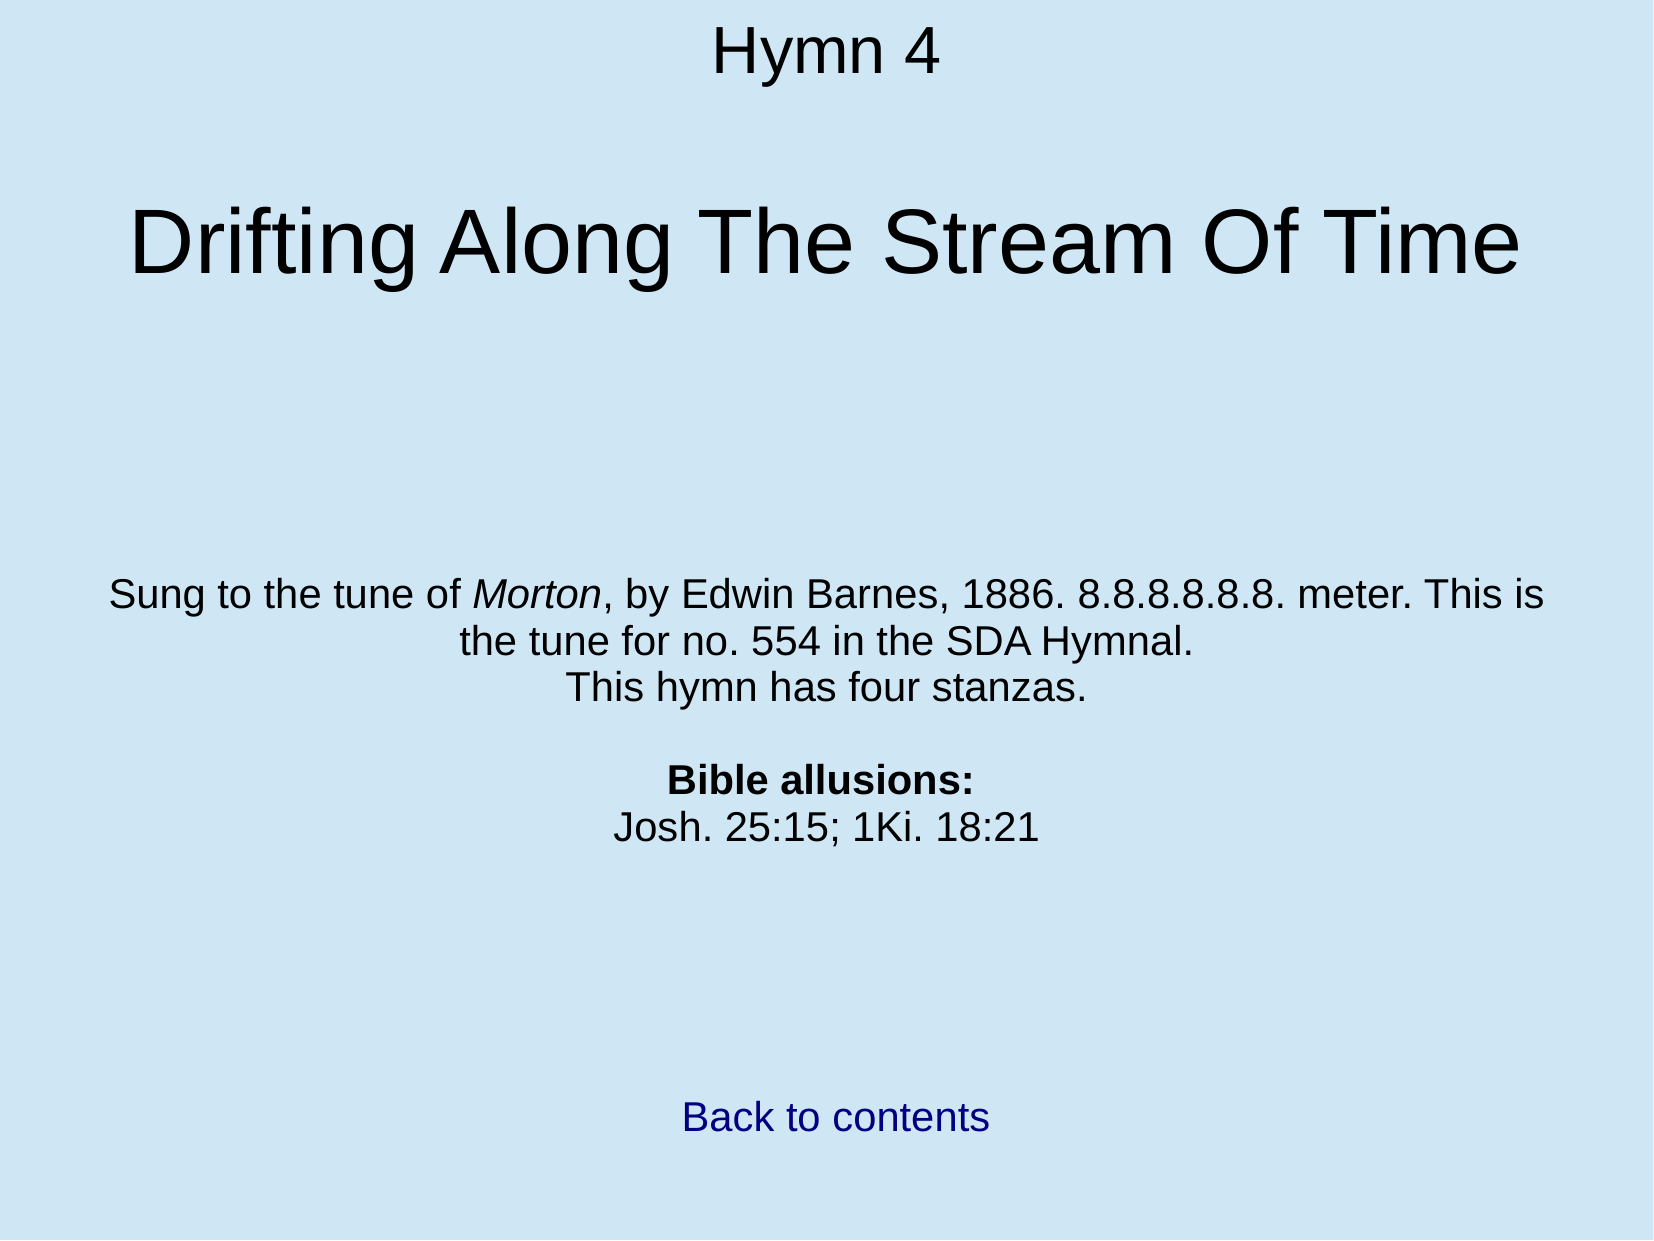

# Hymn 4 Drifting Along The Stream Of Time
Sung to the tune of Morton, by Edwin Barnes, 1886. 8.8.8.8.8.8. meter. This is the tune for no. 554 in the SDA Hymnal.
This hymn has four stanzas.
Bible allusions:
Josh. 25:15; 1Ki. 18:21
 Back to contents